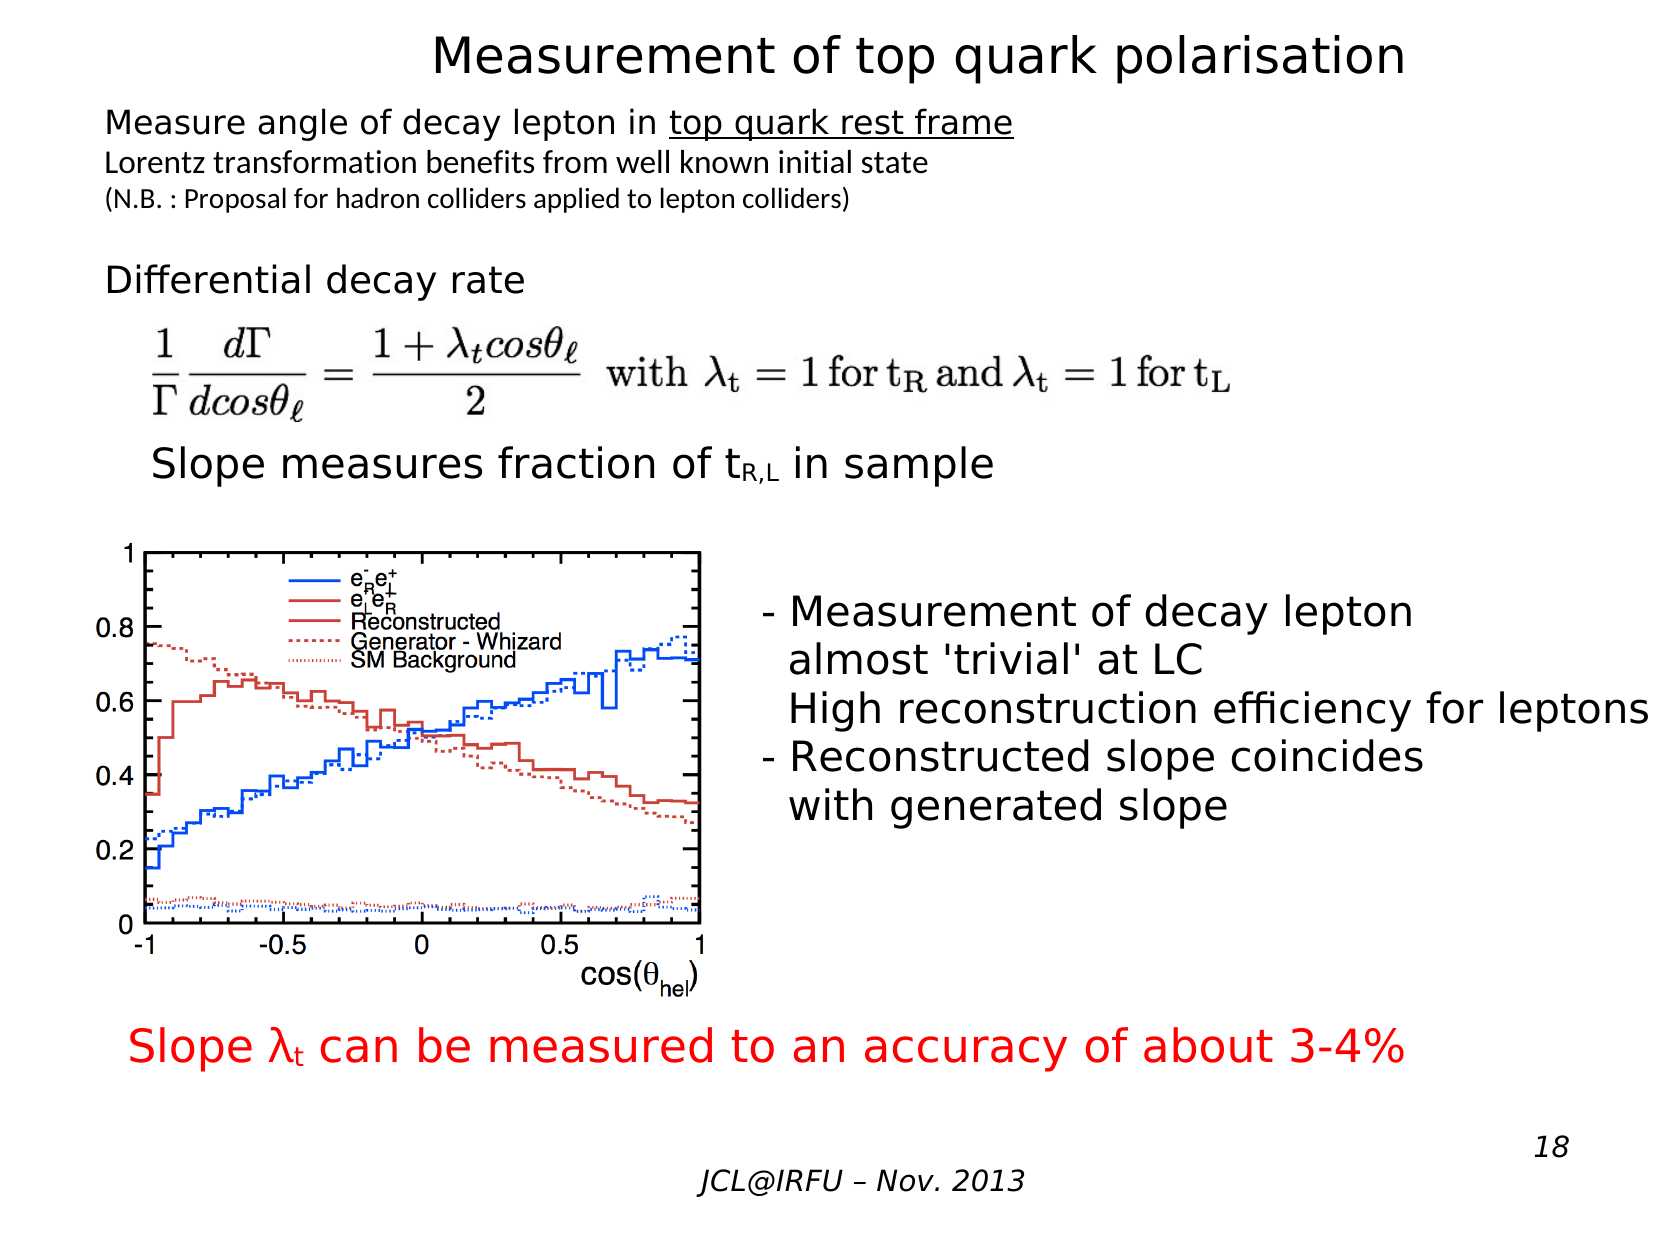

Measurement of top quark polarisation
Measure angle of decay lepton in top quark rest frame
Lorentz transformation benefits from well known initial state
(N.B. : Proposal for hadron colliders applied to lepton colliders)
Differential decay rate
Slope measures fraction of tR,L in sample
- Measurement of decay lepton
 almost 'trivial' at LC
 High reconstruction efficiency for leptons
- Reconstructed slope coincides
 with generated slope
Slope λt can be measured to an accuracy of about 3-4%
FCPPL Workshop - March 2012
18